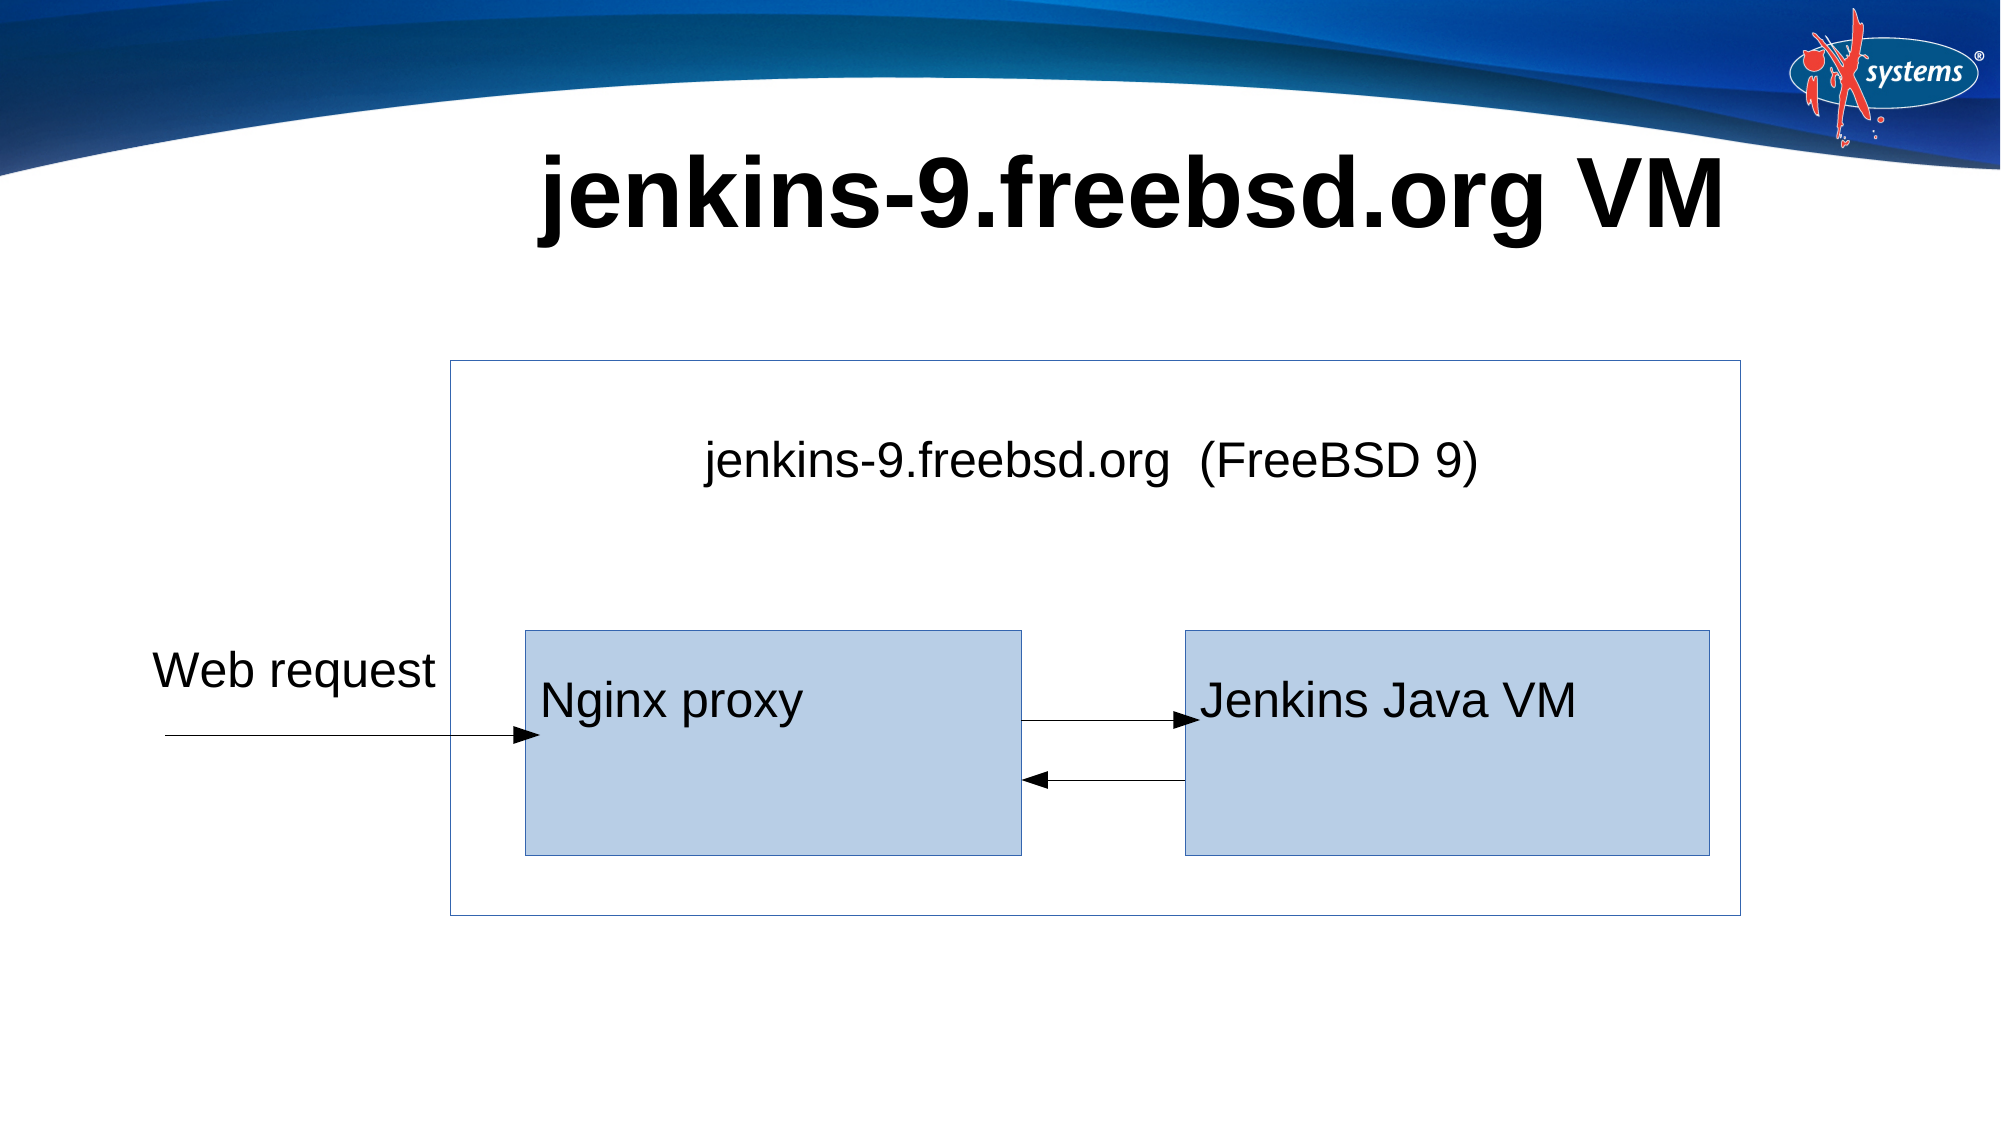

jenkins-9.freebsd.org VM
jenkins-9.freebsd.org (FreeBSD 9)
Web request
Nginx proxy
Jenkins Java VM